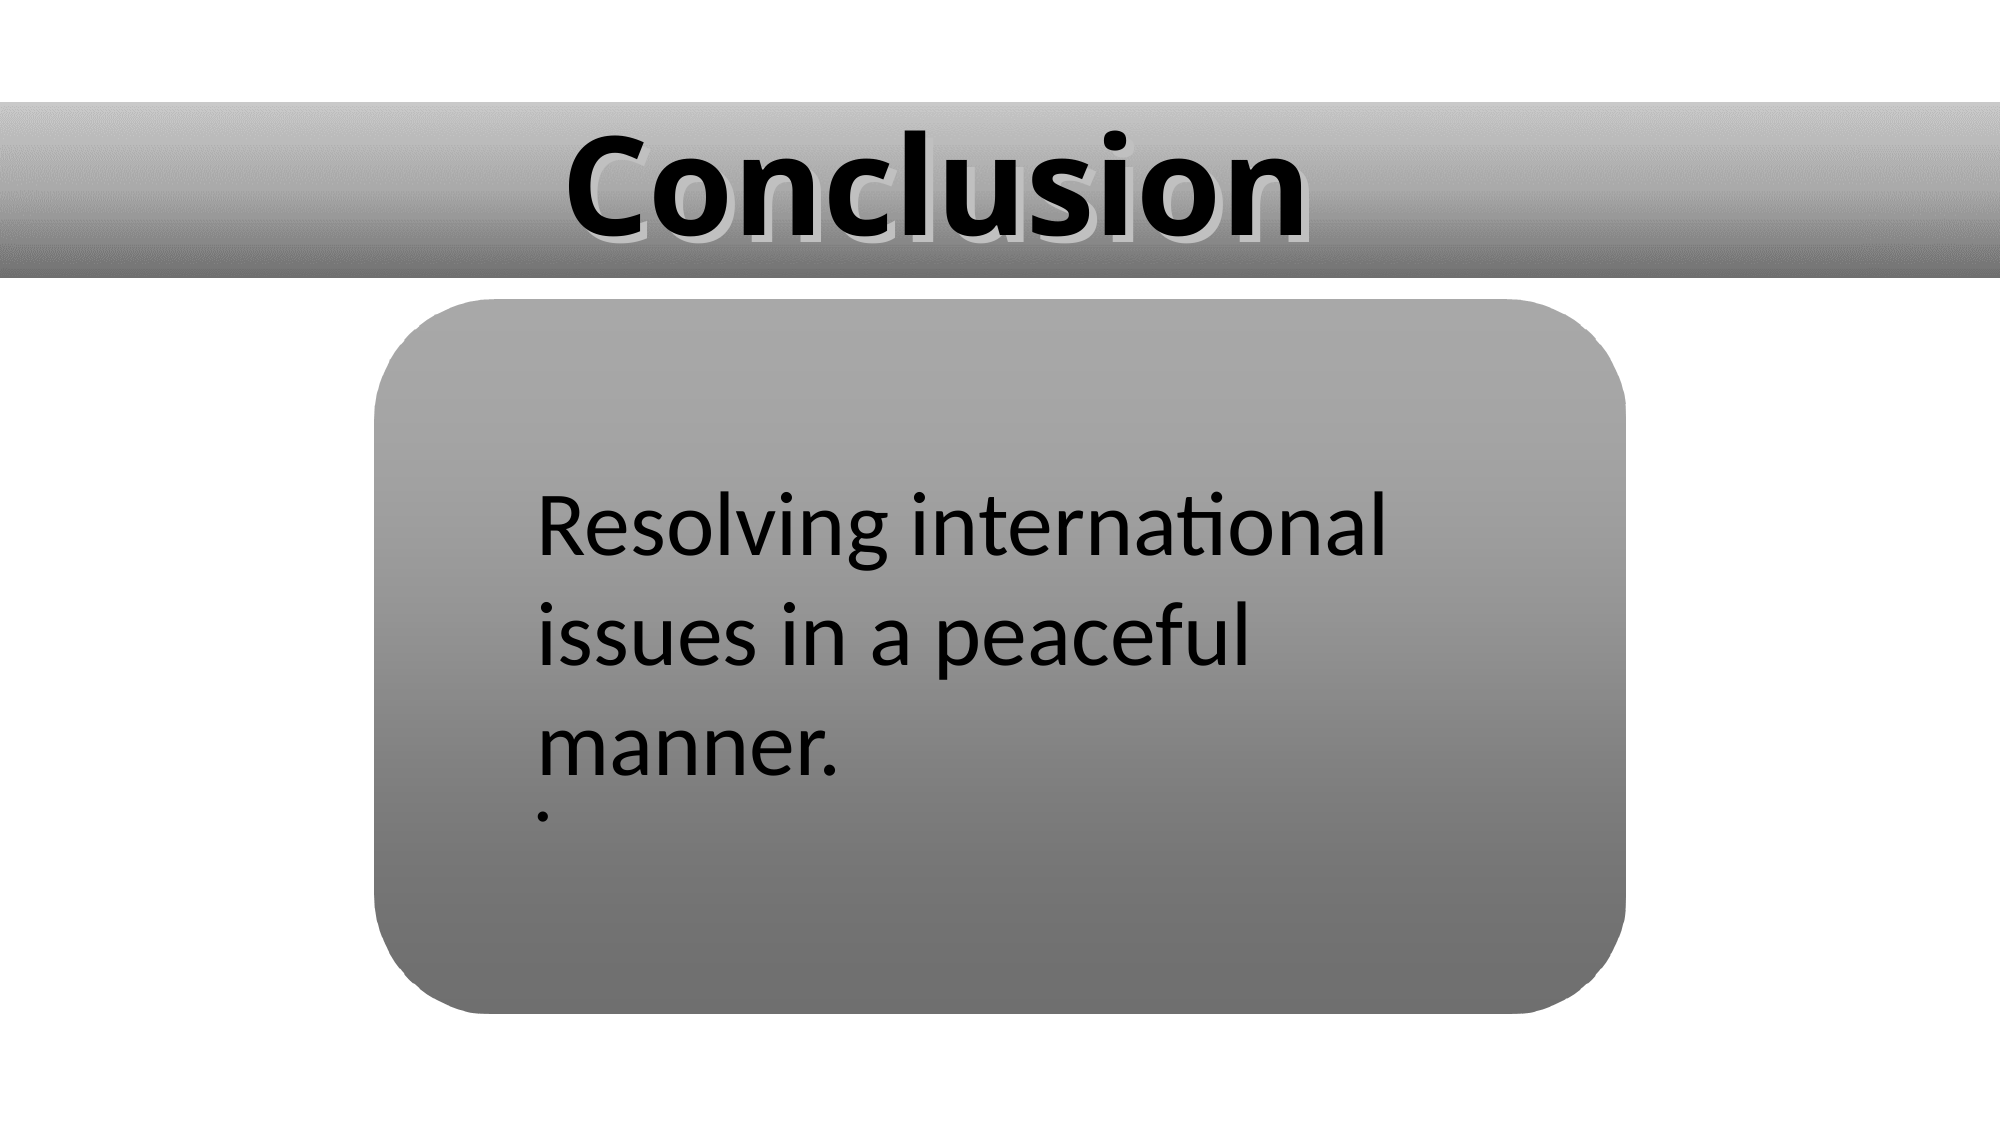

# Conclusion
Resolving international issues in a peaceful manner.